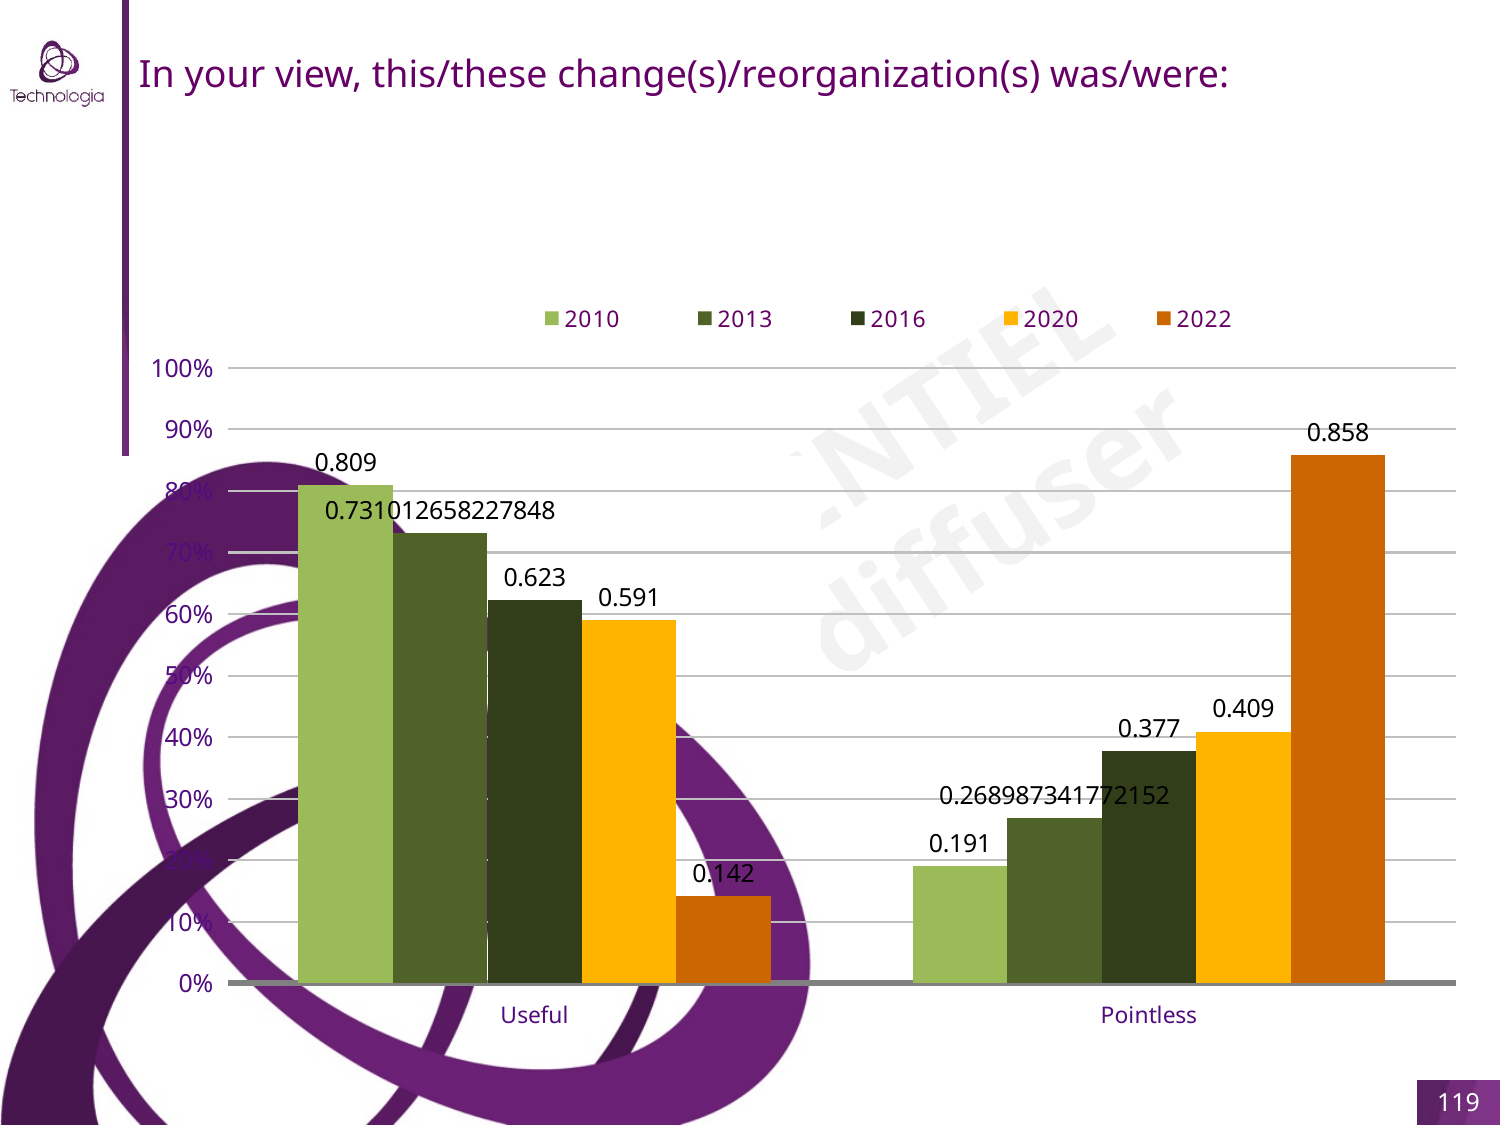

# In your view, this/these change(s)/reorganization(s) was/were:
### Chart
| Category | 2010 | 2013 | 2016 | 2020 | 2022 |
|---|---|---|---|---|---|
| Useful | 0.809 | 0.731012658227848 | 0.623 | 0.591 | 0.142 |
| Pointless | 0.191 | 0.268987341772152 | 0.377 | 0.409 | 0.858 |